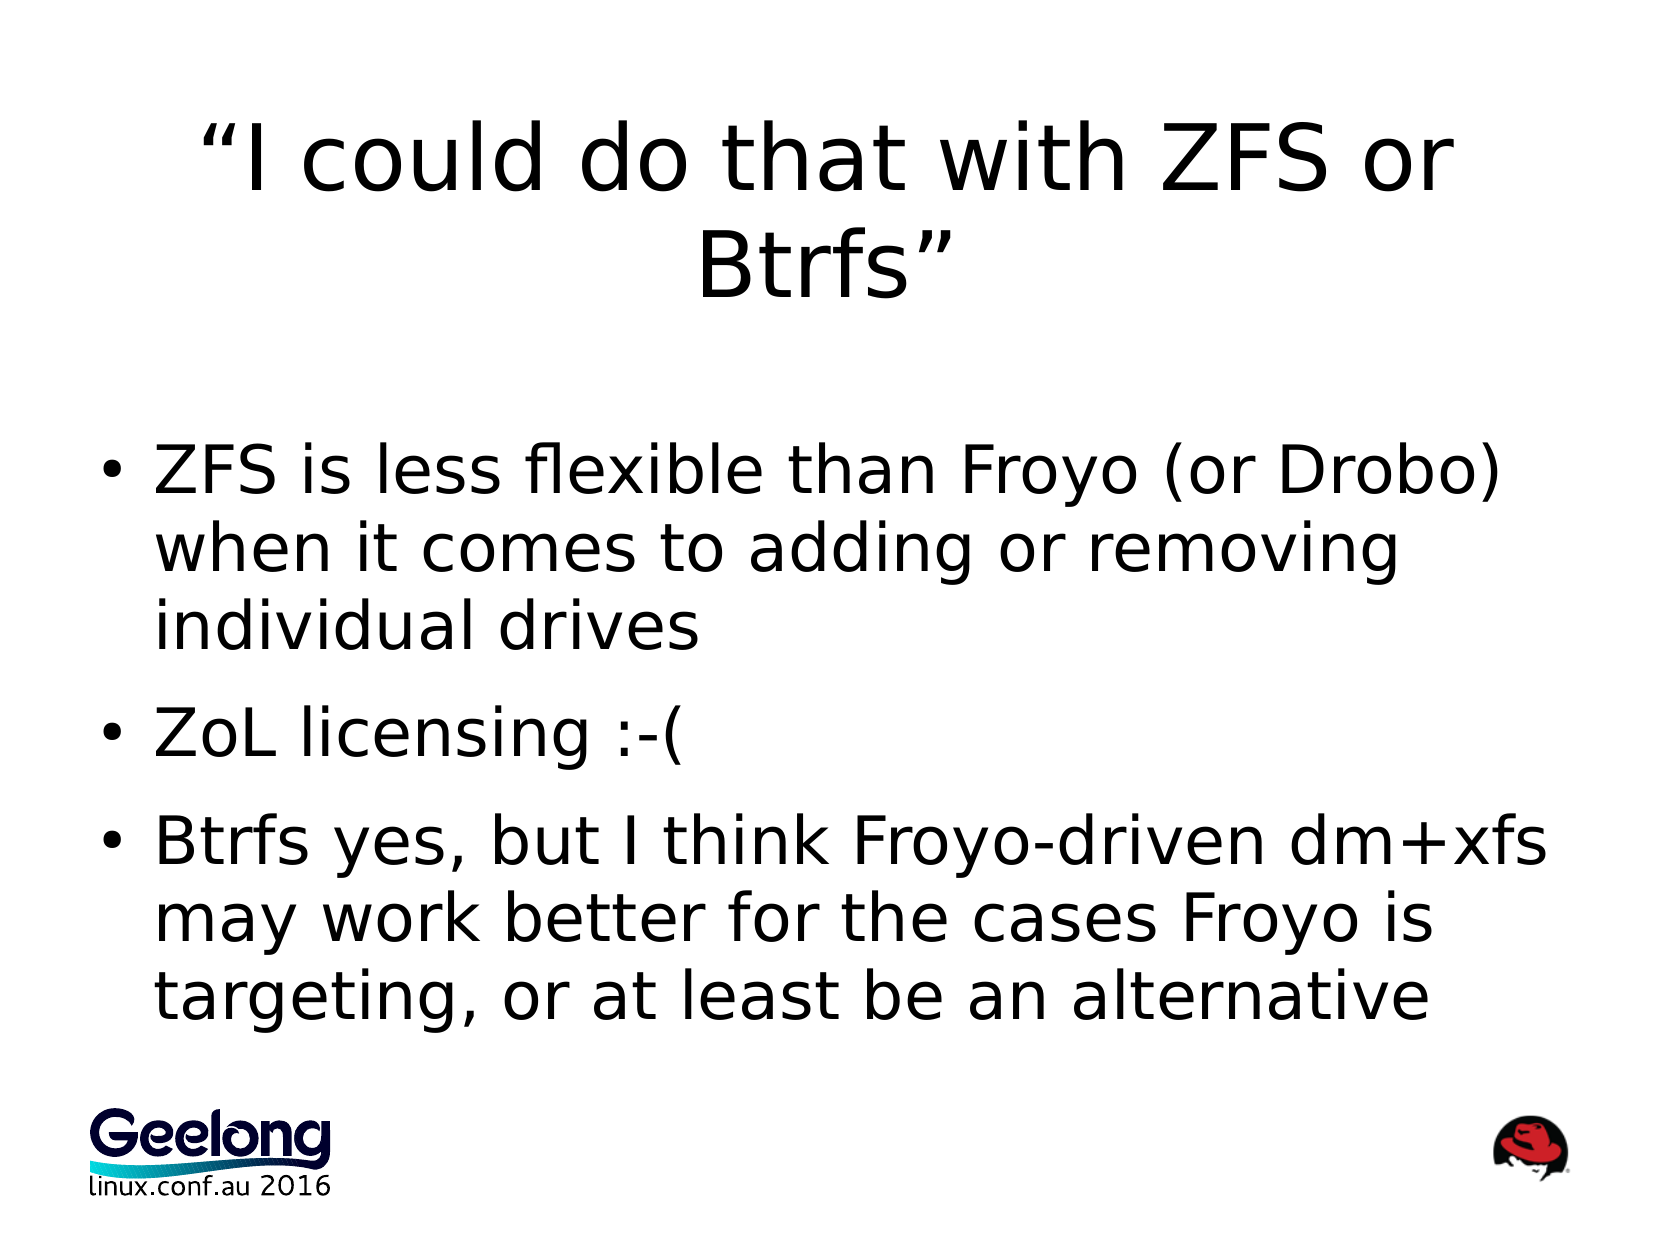

# “I could do that with ZFS or Btrfs”
ZFS is less flexible than Froyo (or Drobo) when it comes to adding or removing individual drives
ZoL licensing :-(
Btrfs yes, but I think Froyo-driven dm+xfs may work better for the cases Froyo is targeting, or at least be an alternative